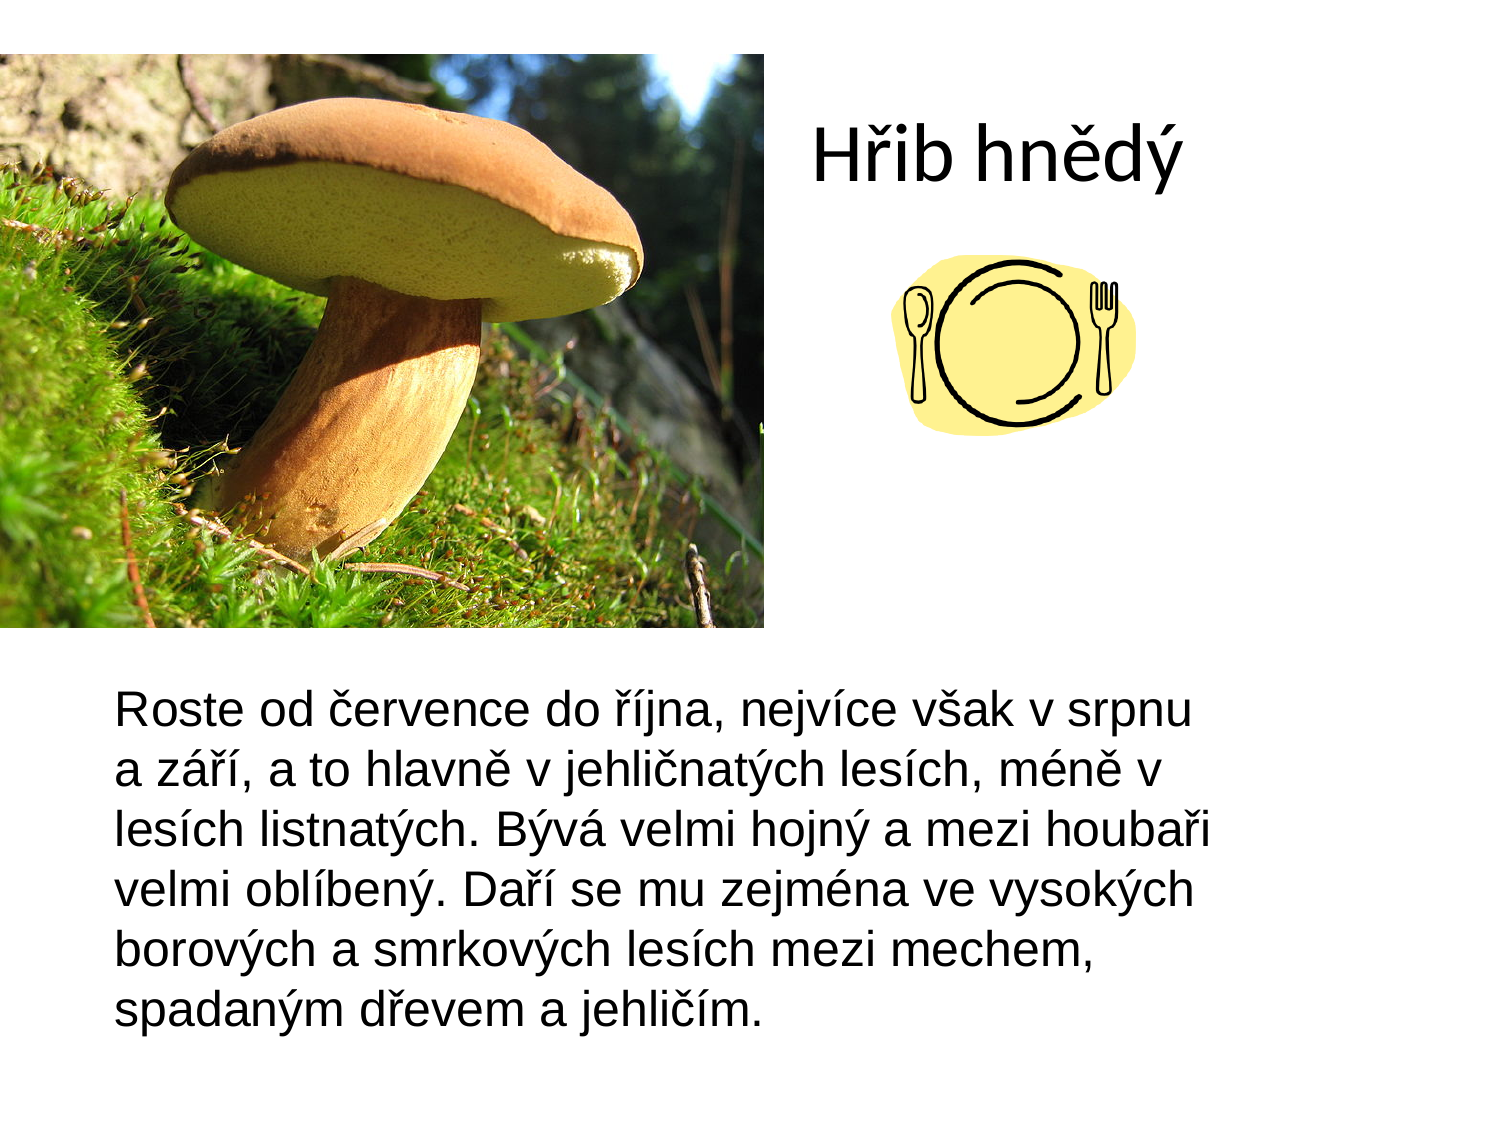

Hřib hnědý
Roste od července do října, nejvíce však v srpnu
a září, a to hlavně v jehličnatých lesích, méně v lesích listnatých. Bývá velmi hojný a mezi houbaři velmi oblíbený. Daří se mu zejména ve vysokých borových a smrkových lesích mezi mechem, spadaným dřevem a jehličím.